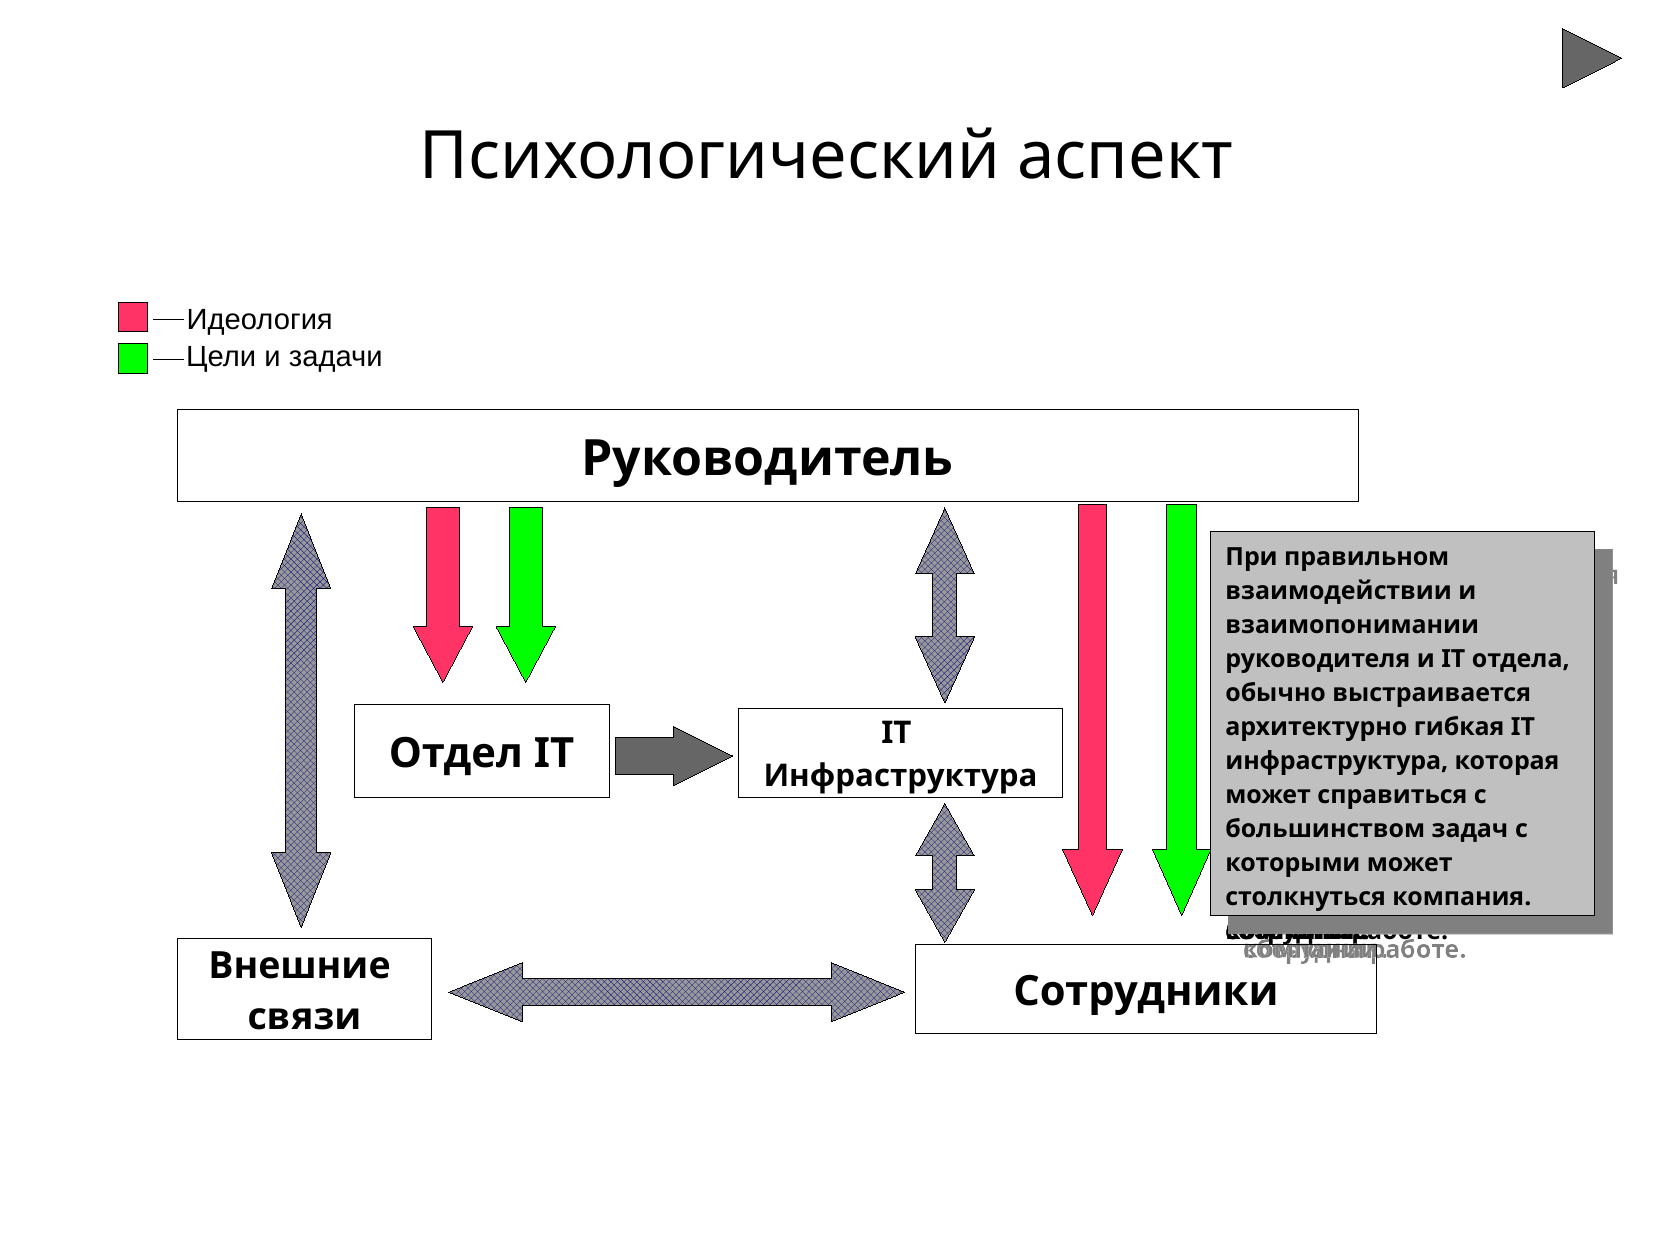

# Психологический аспект
Идеология
Цели и задачи
Руководитель
Сотрудники начинают
работать в рамках
заданной руководителем
ценностной модели
взаимодействуя, с
разработанной IT отделом
IT инфраструктурой.
Будет период, когда
критически важные для
компании направляющие
будут искажены.
Это будет выражено
снижением энергетической
эффективности работы
подсистем, ценностной
перестройкой у
сотрудников, системными
сбоями в работе.
Руководитель дает
коллективу ценностную
модель:
Идеологию - базовую
систему ценностей, дух
взаимной ответственности
и ответственности перед
компанией;
Цели и задачи - вектор
движения, в русле которого
должен двигаться каждый
сотрудник.
Формируется IT отдел.
Который на основе
ценностной модели
руководителя и своих
экспертных знаний
формирует IT
инфраструктуру.
Очевидно, что данная
структура является
связанной едиными
правилами системой.
Нарушение в работе
любой из составляющих
подсистем приводит к
фатальным последствиям
для всей системы в целом.
После появления первых
результатов, руководитель
начинает получать
информацию посредством
IT инфраструктуры и своих
каналов, оставаясь при
этом, источником
ценностной модели для
компании.
Реинтеграция сложившейся
инфраструктуры приводит
к переформулировке
заложенной в
в нее идеологической
и целевой составляющих.
Происходит корректировка
средств обработки
информации и алгоритмов
мышления сотрудников
компании.
При правильном
взаимодействии и
взаимопонимании
руководителя и IT отдела,
обычно выстраивается
архитектурно гибкая IT
инфраструктура, которая
может справиться с
большинством задач с
которыми может
столкнуться компания.
Отдел IT
IT
Инфраструктура
Внешние
связи
Сотрудники